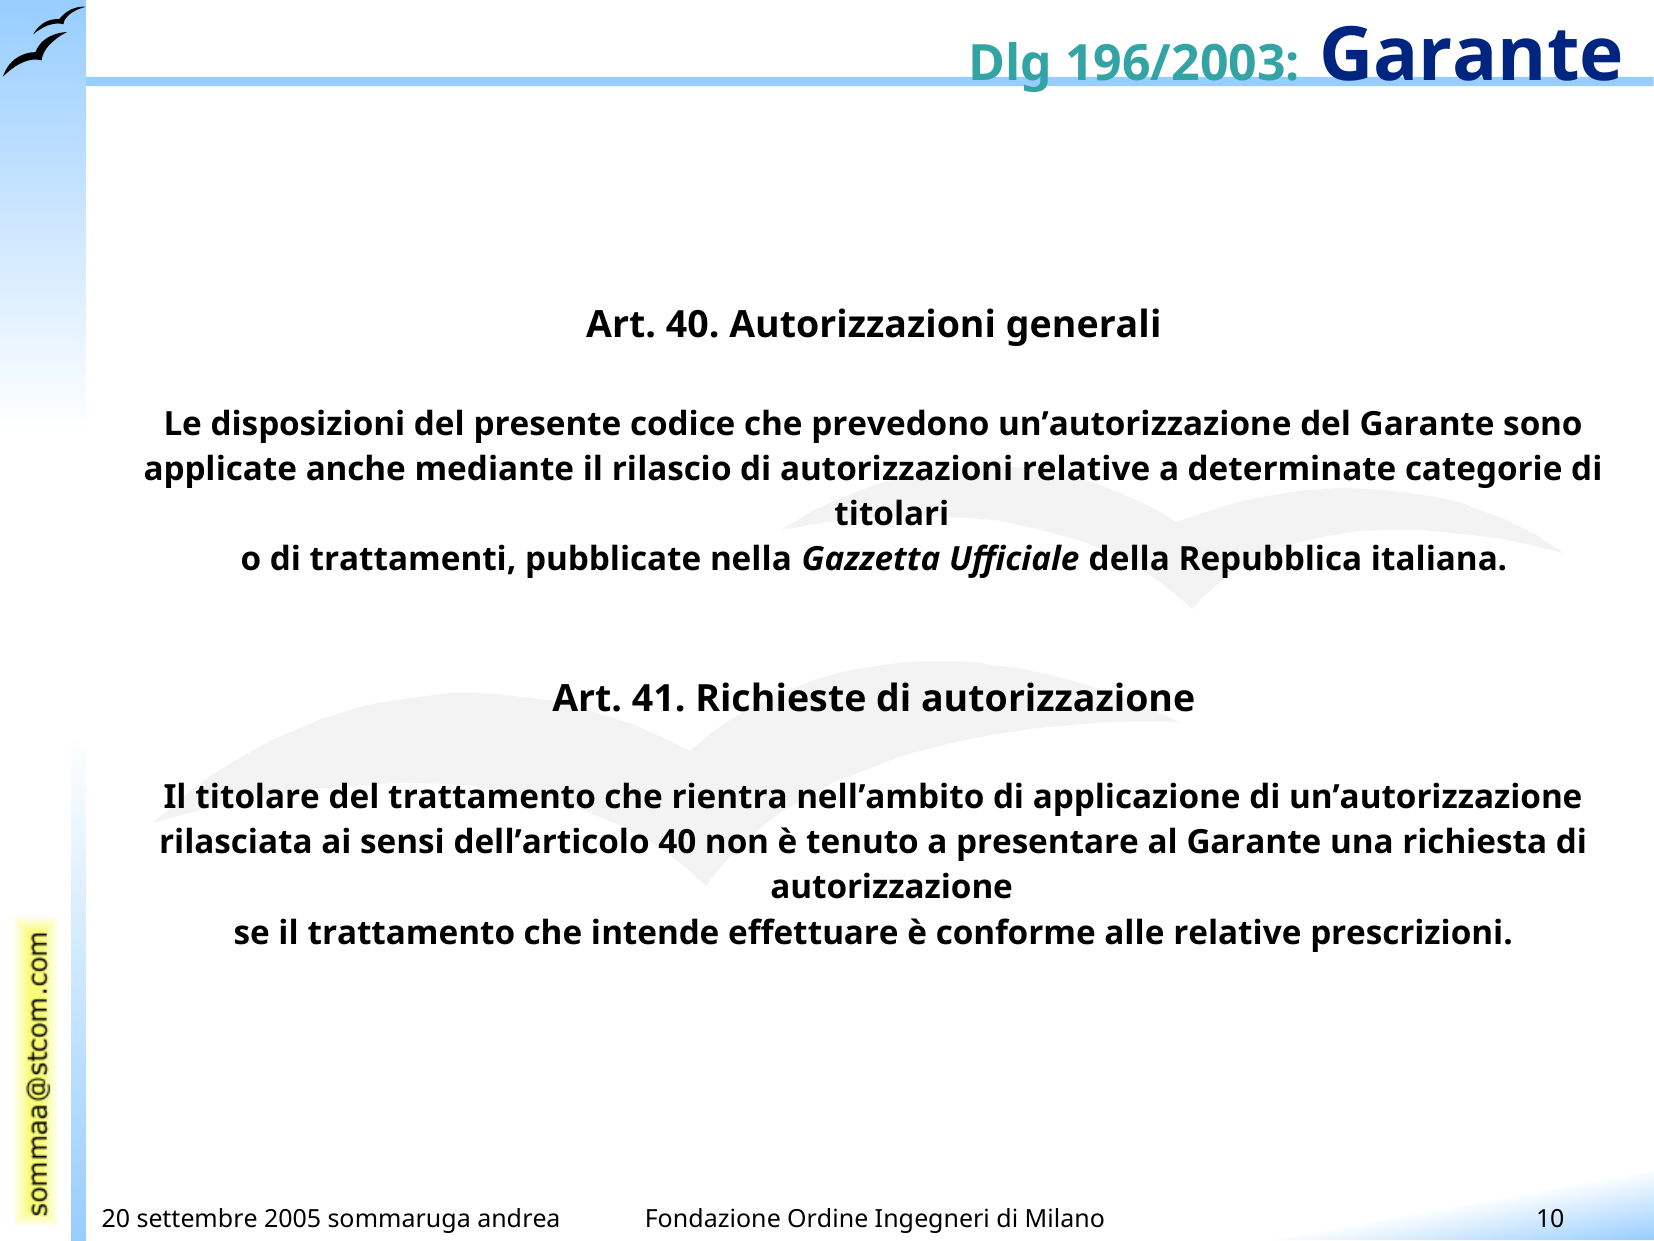

# Dlg 196/2003: Garante
Art. 40. Autorizzazioni generali
Le disposizioni del presente codice che prevedono un’autorizzazione del Garante sono
applicate anche mediante il rilascio di autorizzazioni relative a determinate categorie di titolari
o di trattamenti, pubblicate nella Gazzetta Ufficiale della Repubblica italiana.
Art. 41. Richieste di autorizzazione
Il titolare del trattamento che rientra nell’ambito di applicazione di un’autorizzazione
rilasciata ai sensi dell’articolo 40 non è tenuto a presentare al Garante una richiesta di autorizzazione
se il trattamento che intende effettuare è conforme alle relative prescrizioni.